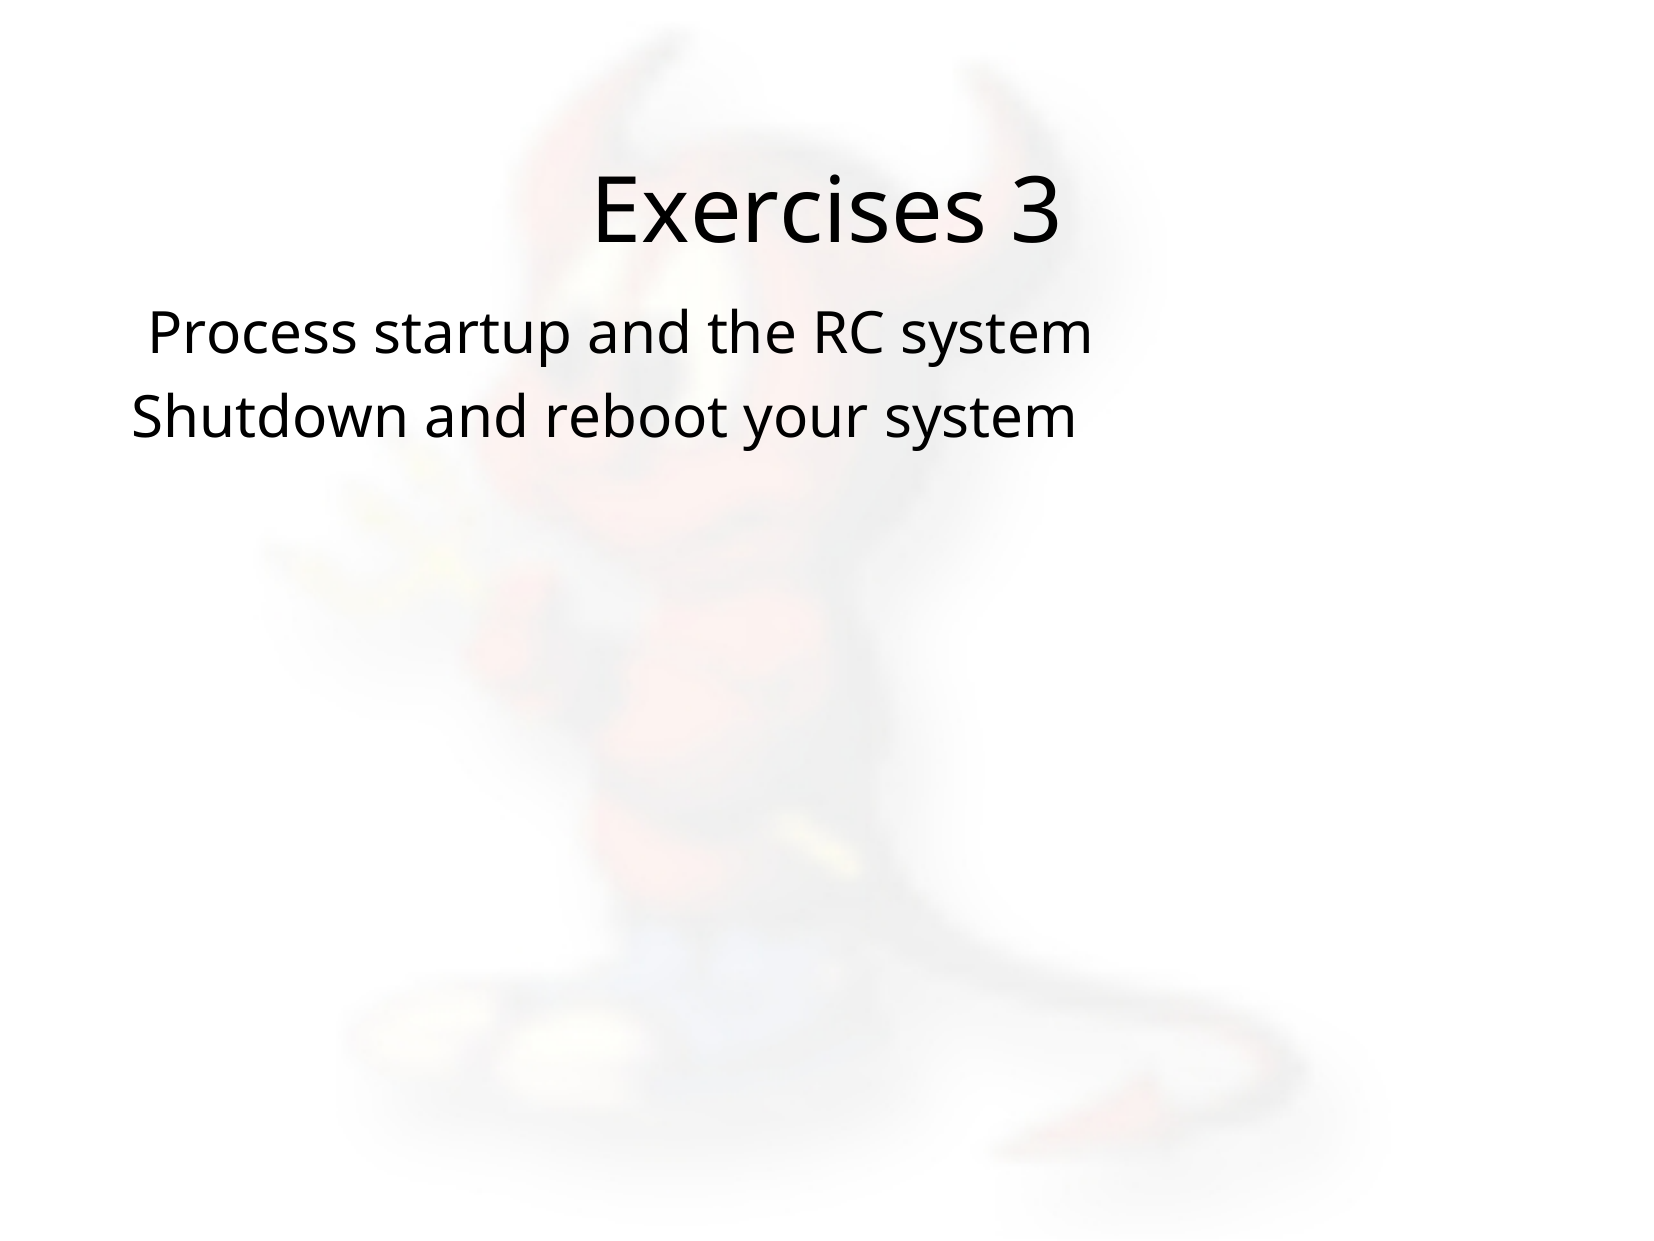

# Exercises 3
 Process startup and the RC system
Shutdown and reboot your system